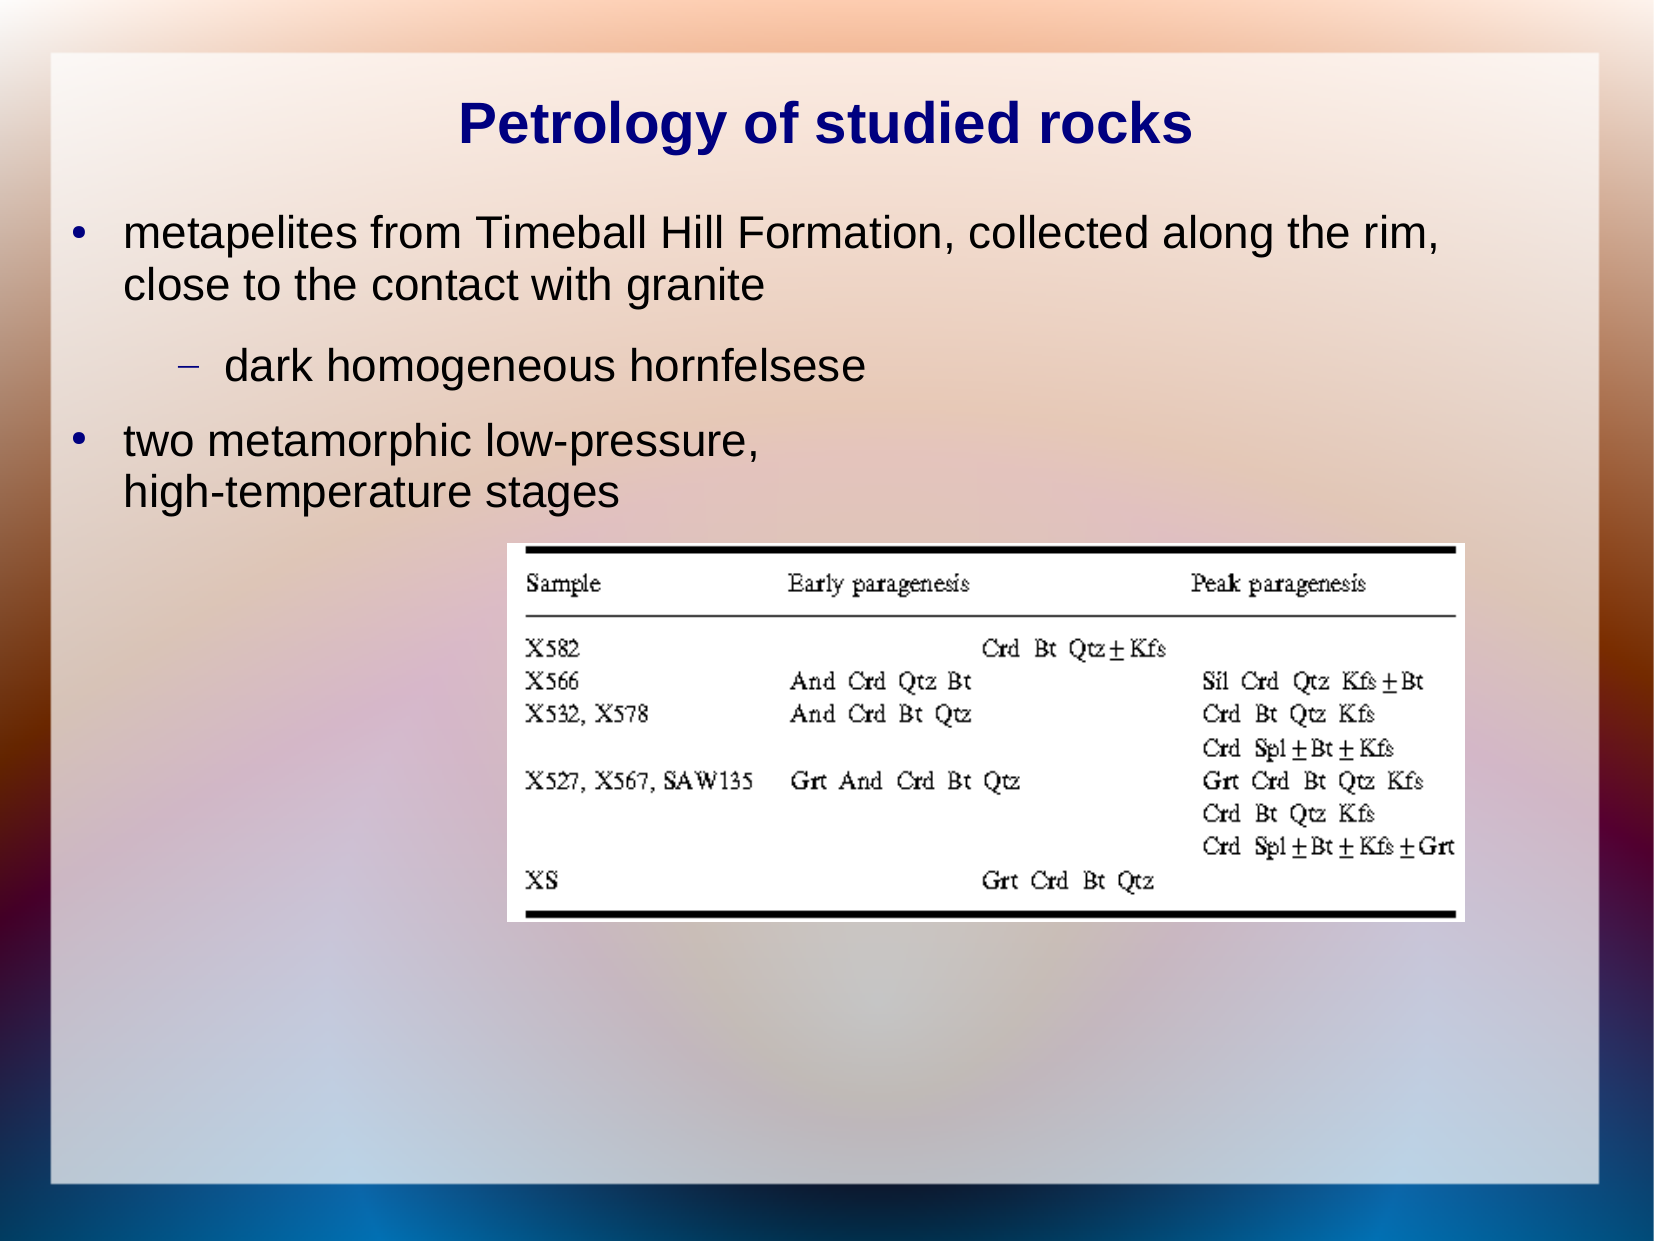

# Petrology of studied rocks
metapelites from Timeball Hill Formation, collected along the rim, close to the contact with granite
dark homogeneous hornfelsese
two metamorphic low-pressure, high-temperature stages